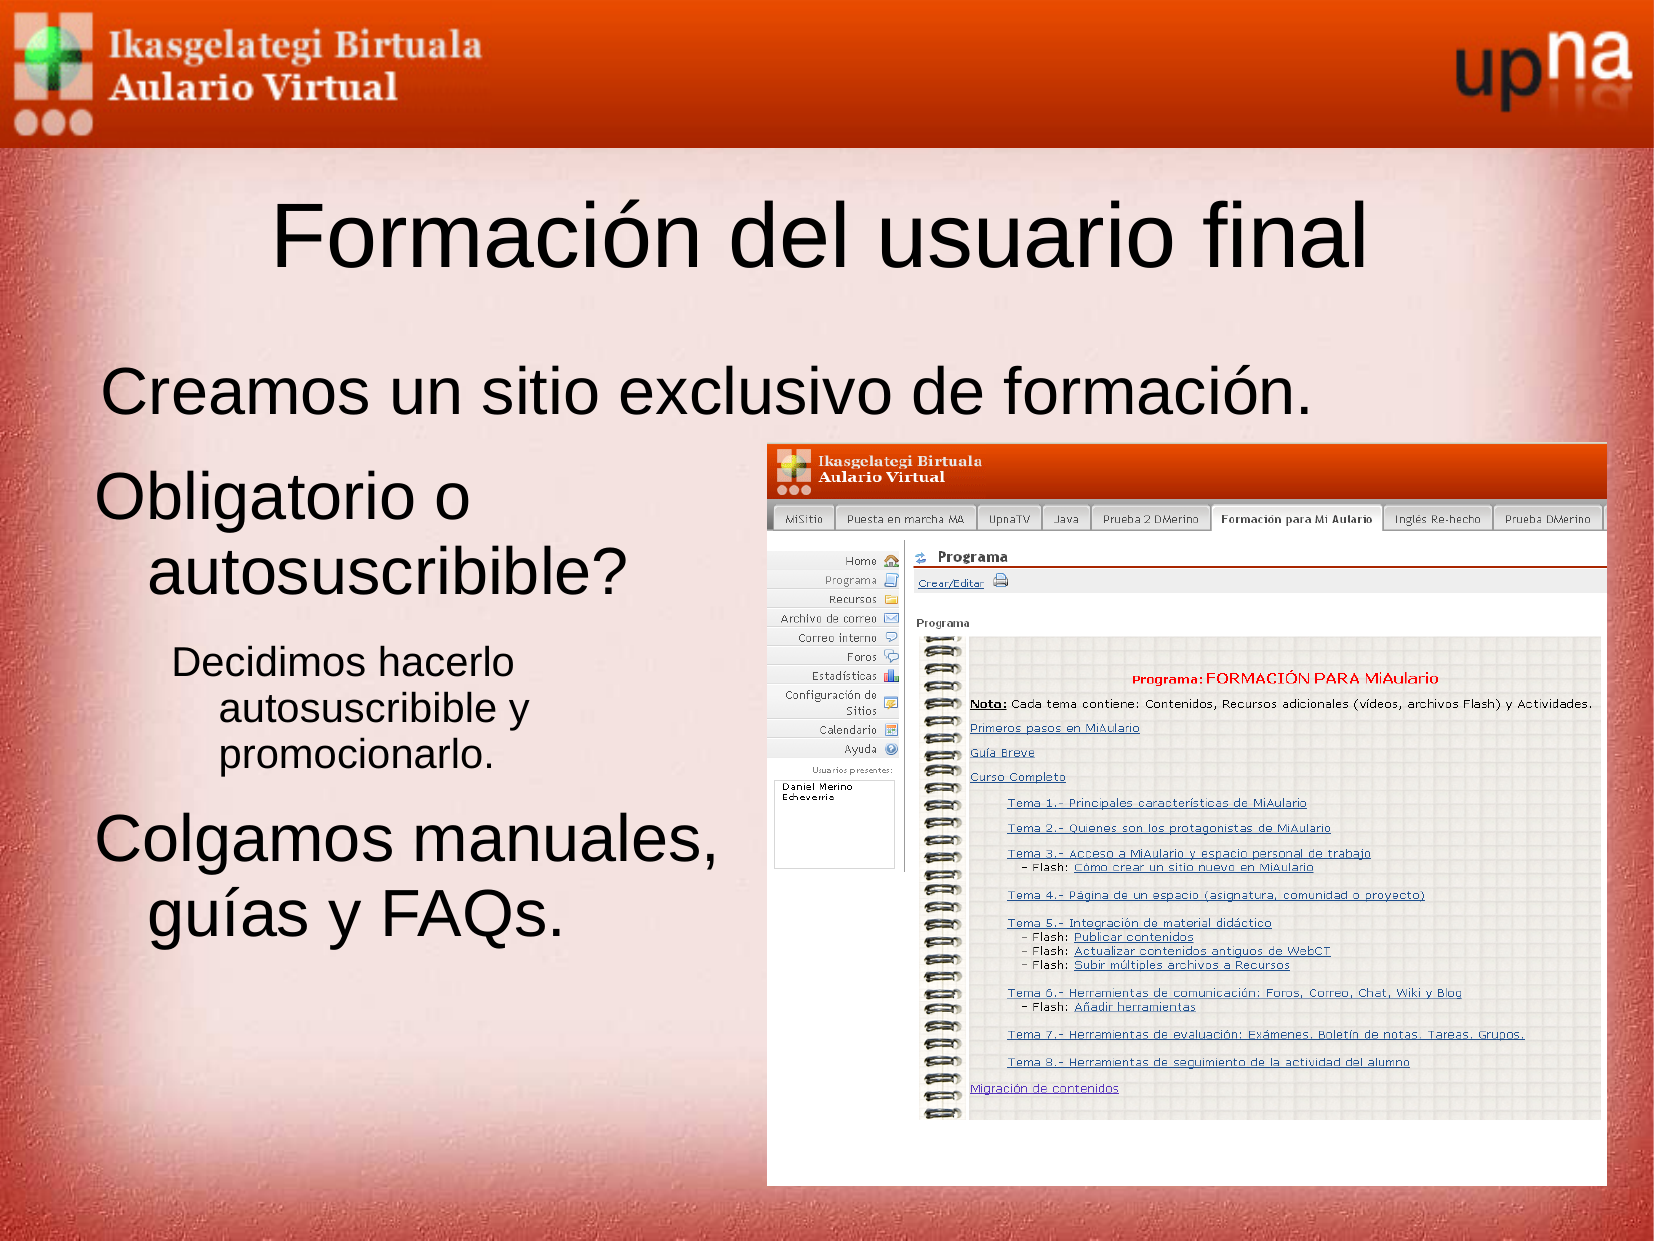

# Formación del usuario final
Creamos un sitio exclusivo de formación.
Obligatorio o autosuscribible?
Decidimos hacerlo autosuscribible y promocionarlo.
Colgamos manuales, guías y FAQs.